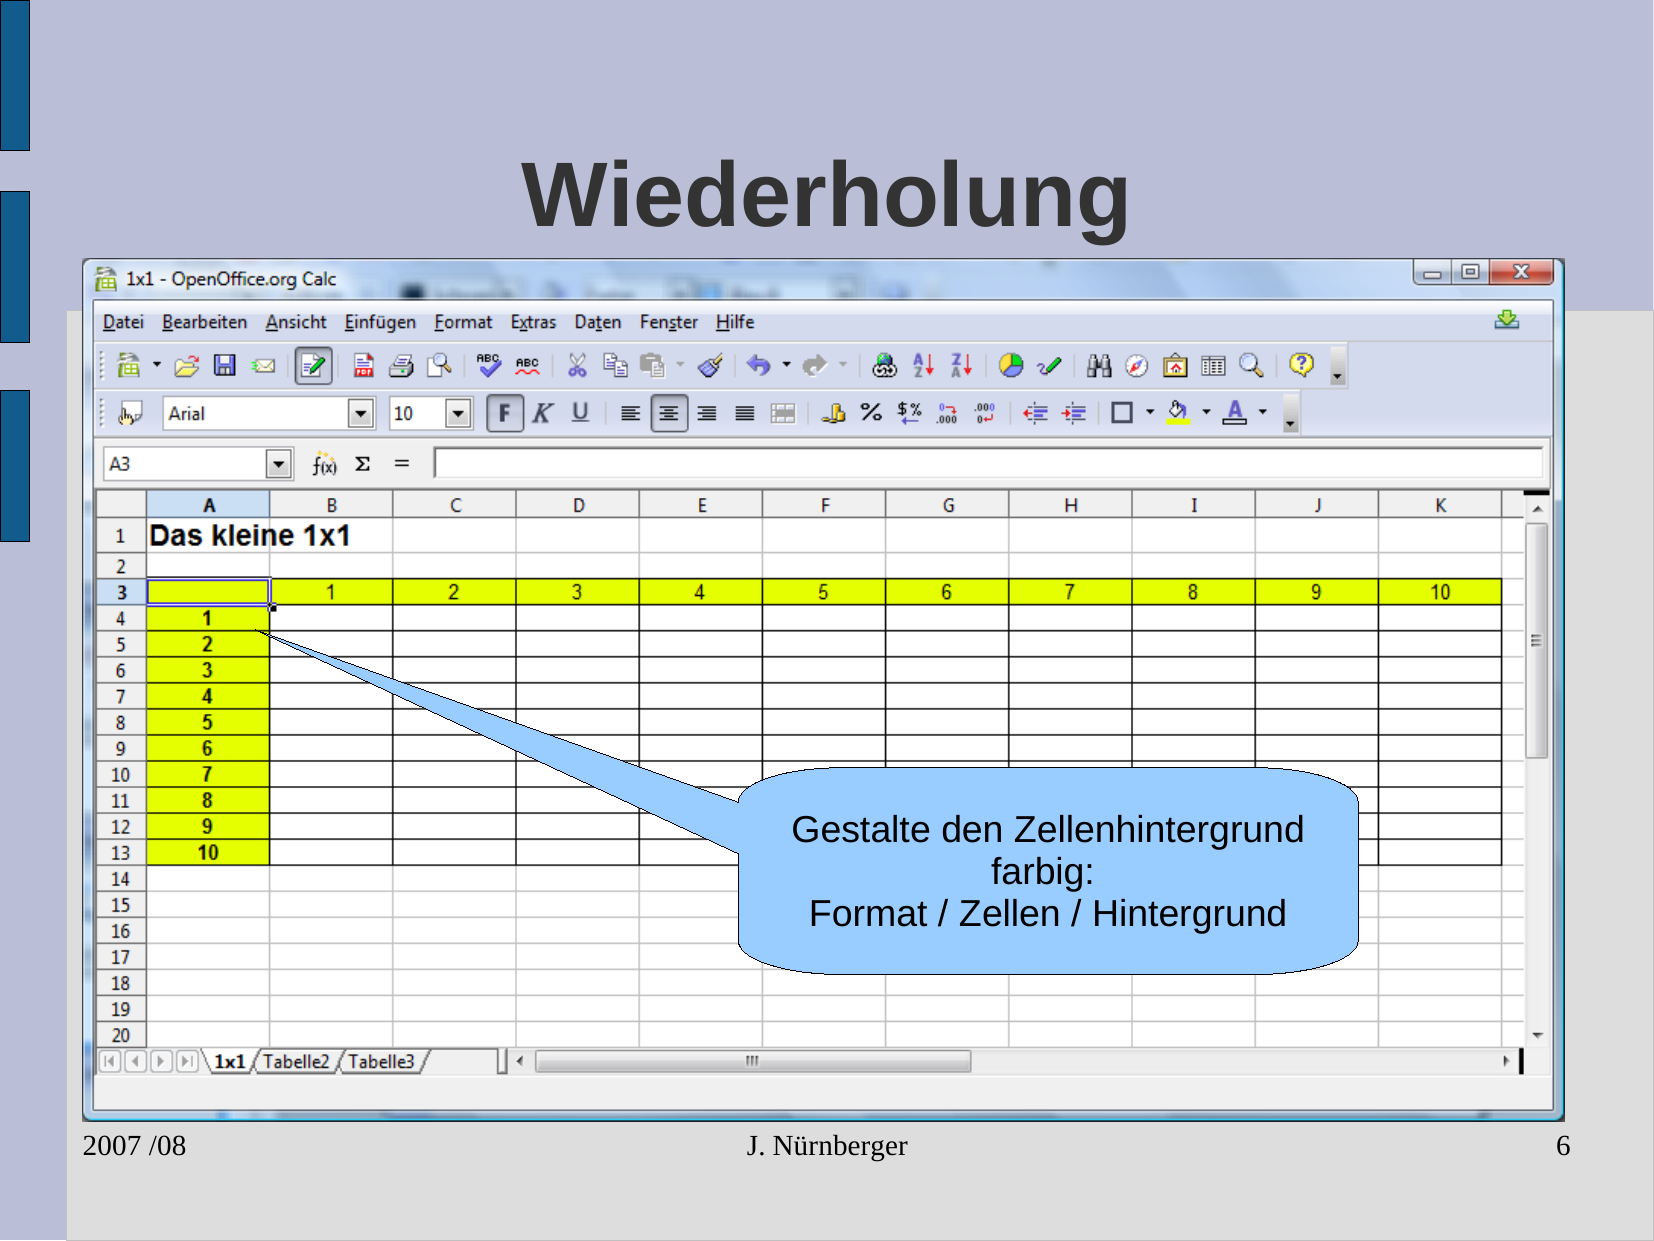

# Wiederholung
Gestalte den Zellenhintergrund farbig:
Format / Zellen / Hintergrund
2007 /08
J. Nürnberger
6